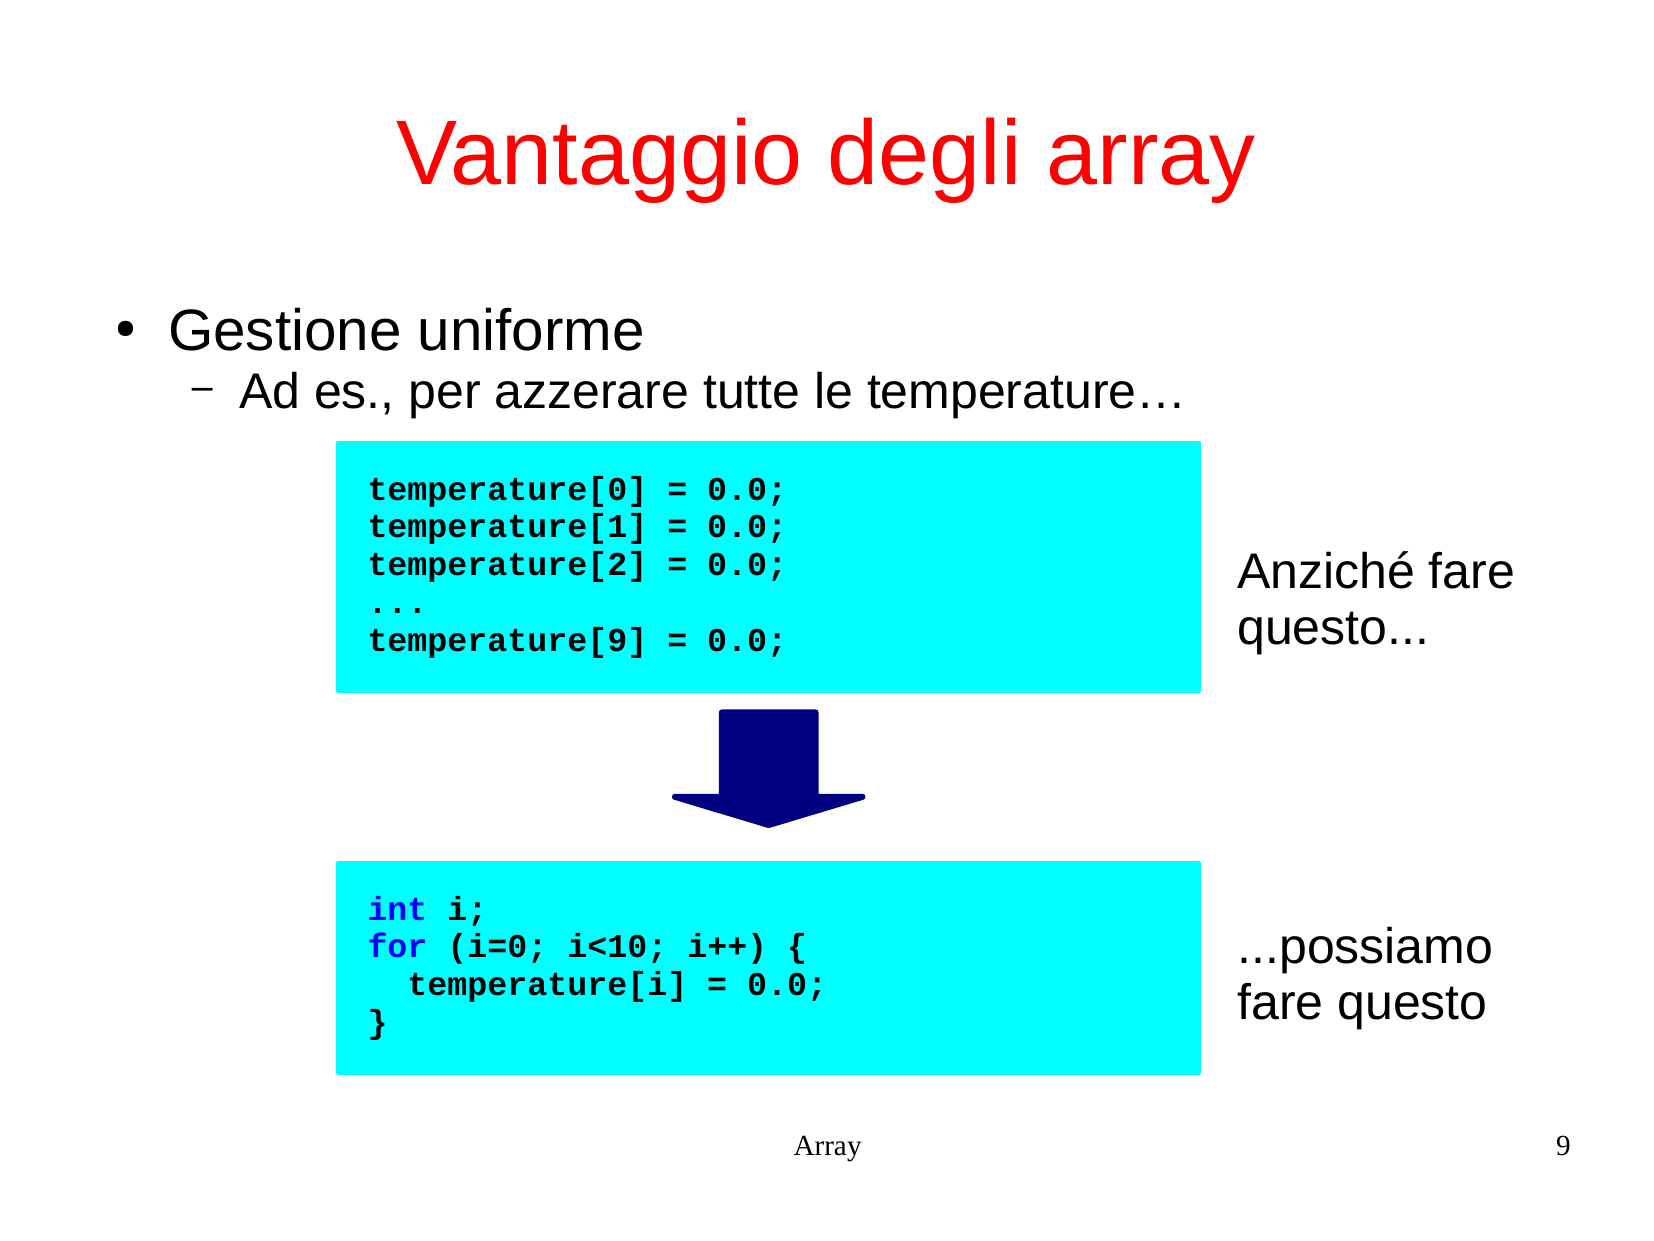

# Vantaggio degli array
Gestione uniforme
Ad es., per azzerare tutte le temperature…
temperature[0] = 0.0;
temperature[1] = 0.0;
temperature[2] = 0.0;
...
temperature[9] = 0.0;
Anziché fare questo...
int i;
for (i=0; i<10; i++) {
 temperature[i] = 0.0;
}
...possiamo fare questo
Array
9